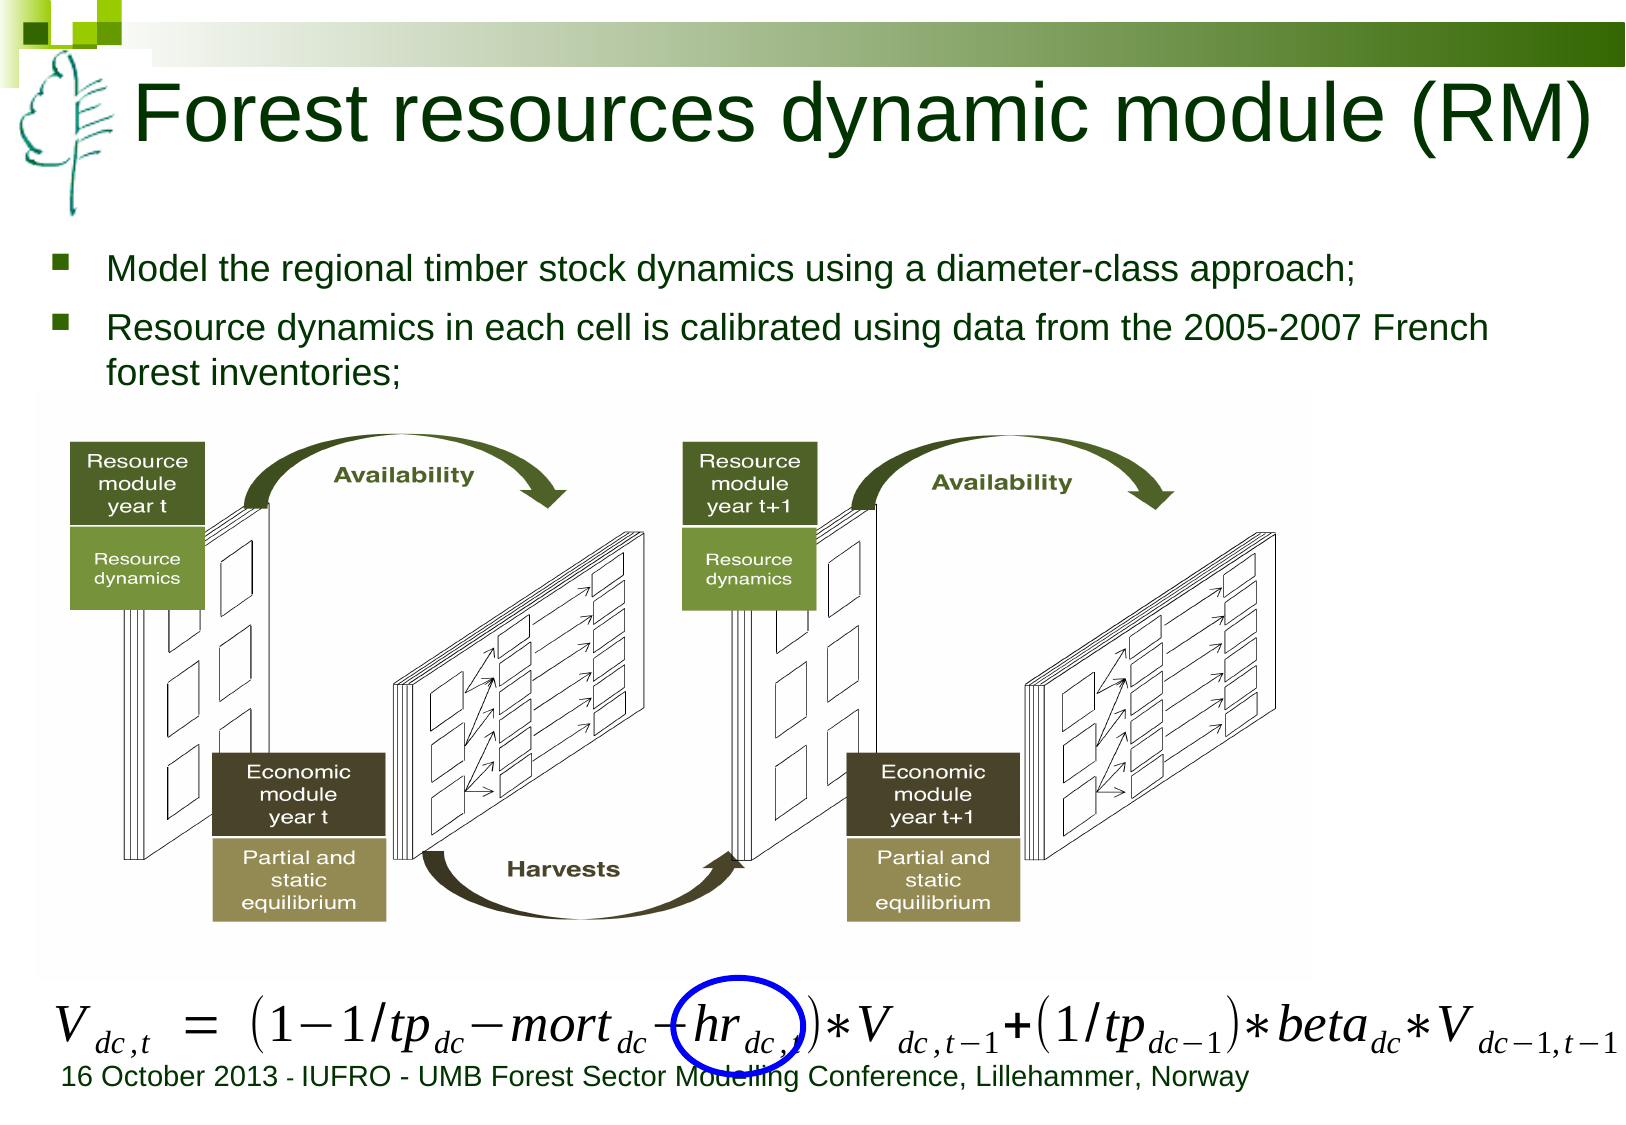

# Forest resources dynamic module (RM)
Model the regional timber stock dynamics using a diameter-class approach;
Resource dynamics in each cell is calibrated using data from the 2005-2007 French forest inventories;